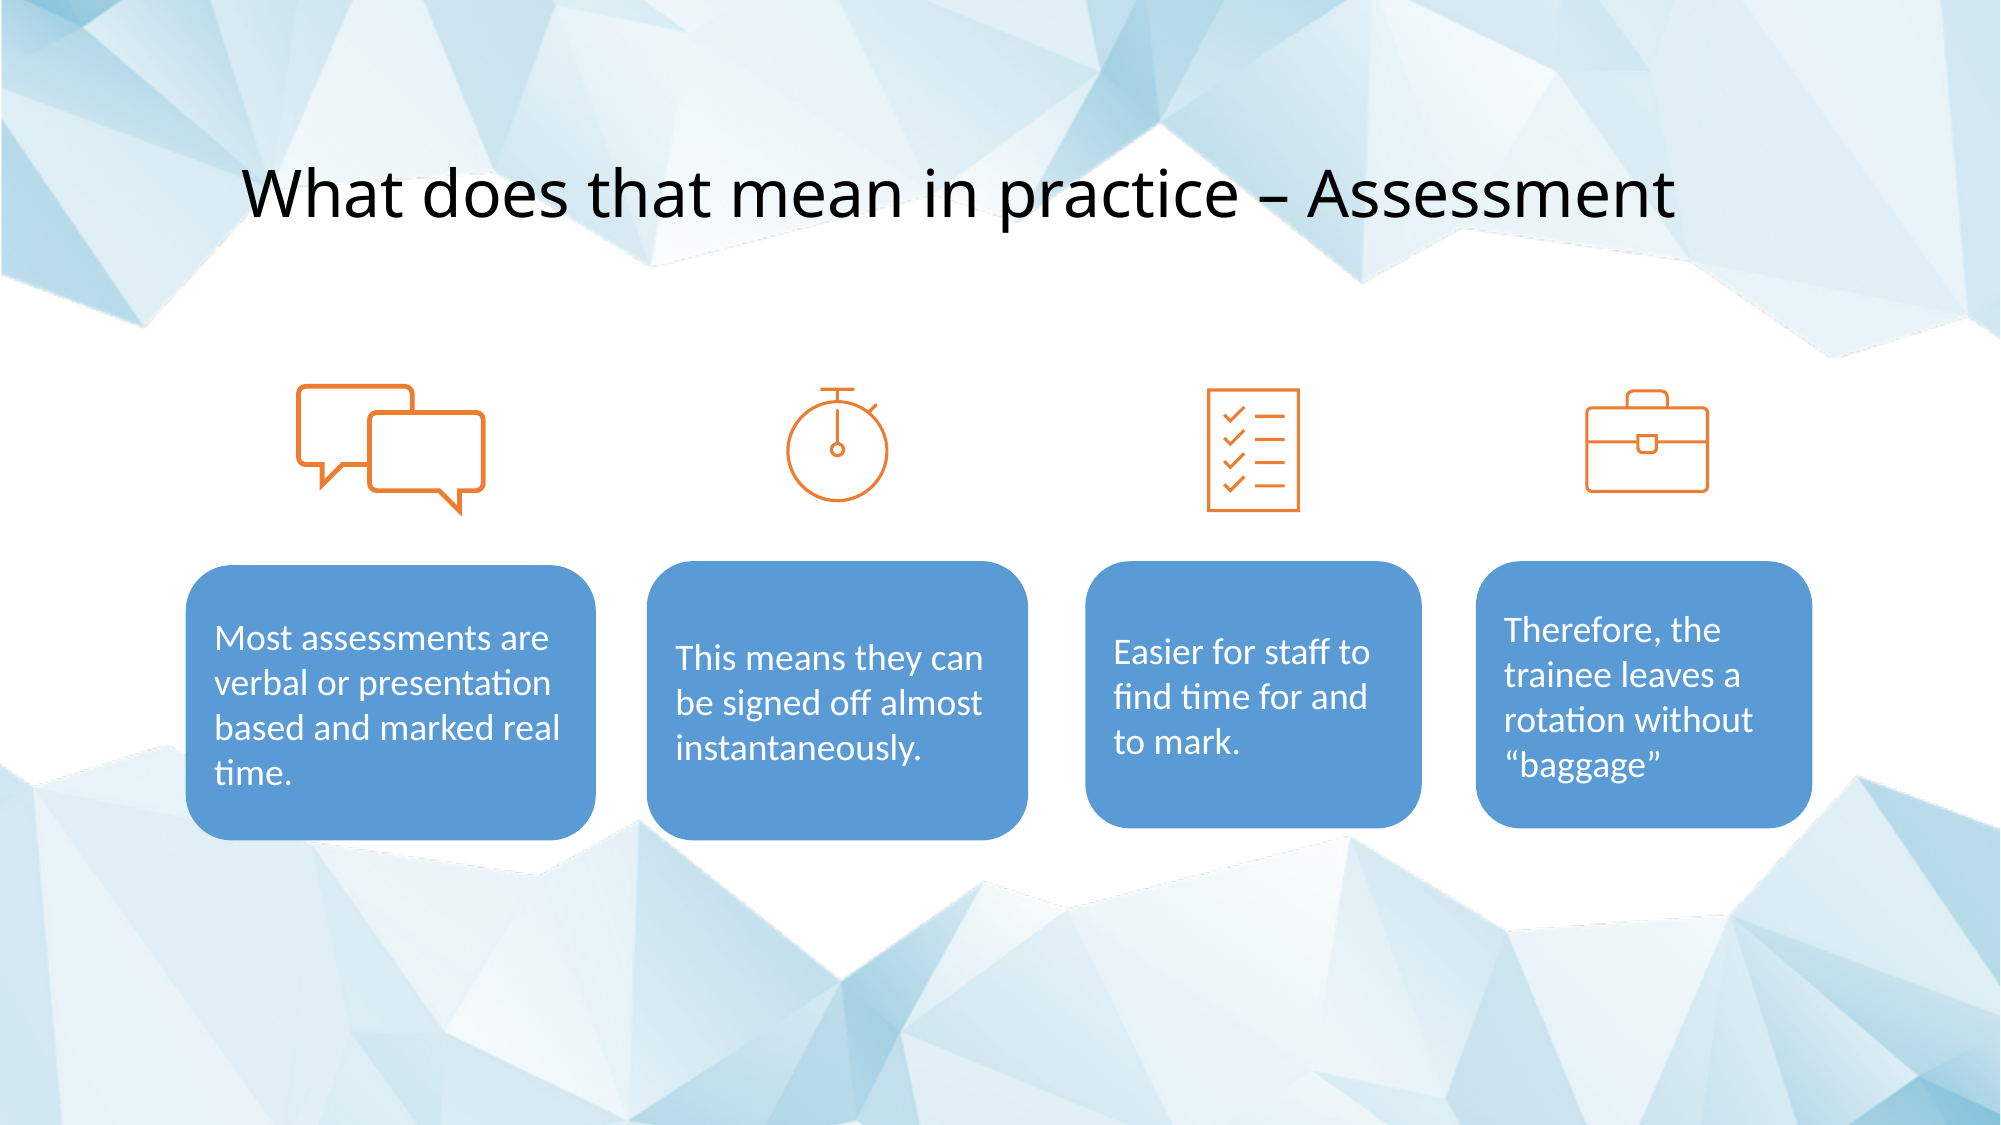

# What does that mean in practice – Assessment
This means they can be signed off almost instantaneously.
Easier for staff to find time for and to mark.
Therefore, the trainee leaves a rotation without “baggage”
Most assessments are verbal or presentation based and marked real time.